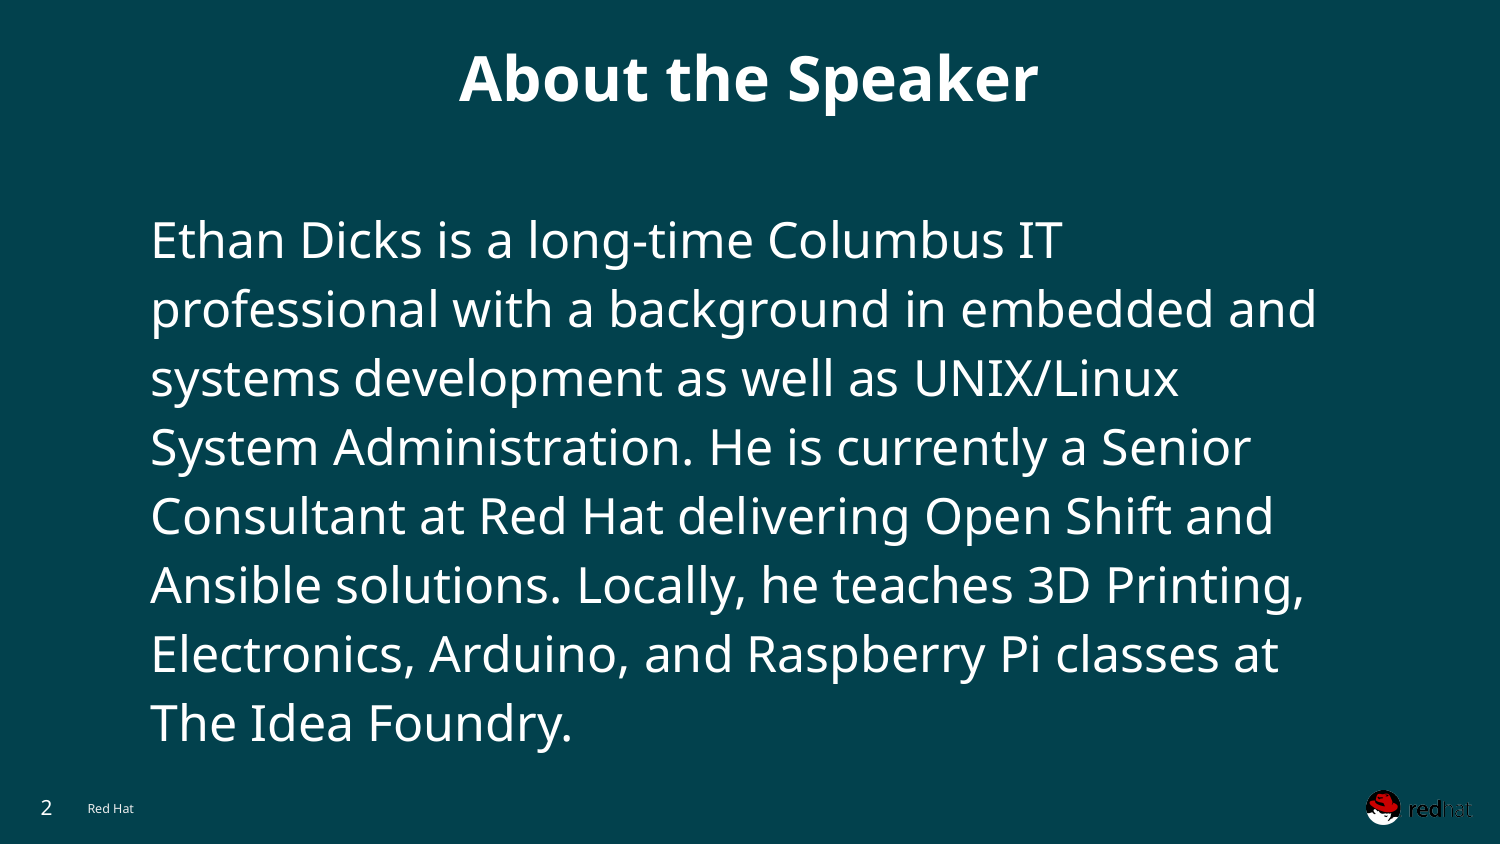

# About the Speaker
Ethan Dicks is a long-time Columbus IT professional with a background in embedded and systems development as well as UNIX/Linux System Administration. He is currently a Senior Consultant at Red Hat delivering Open Shift and Ansible solutions. Locally, he teaches 3D Printing, Electronics, Arduino, and Raspberry Pi classes at The Idea Foundry.